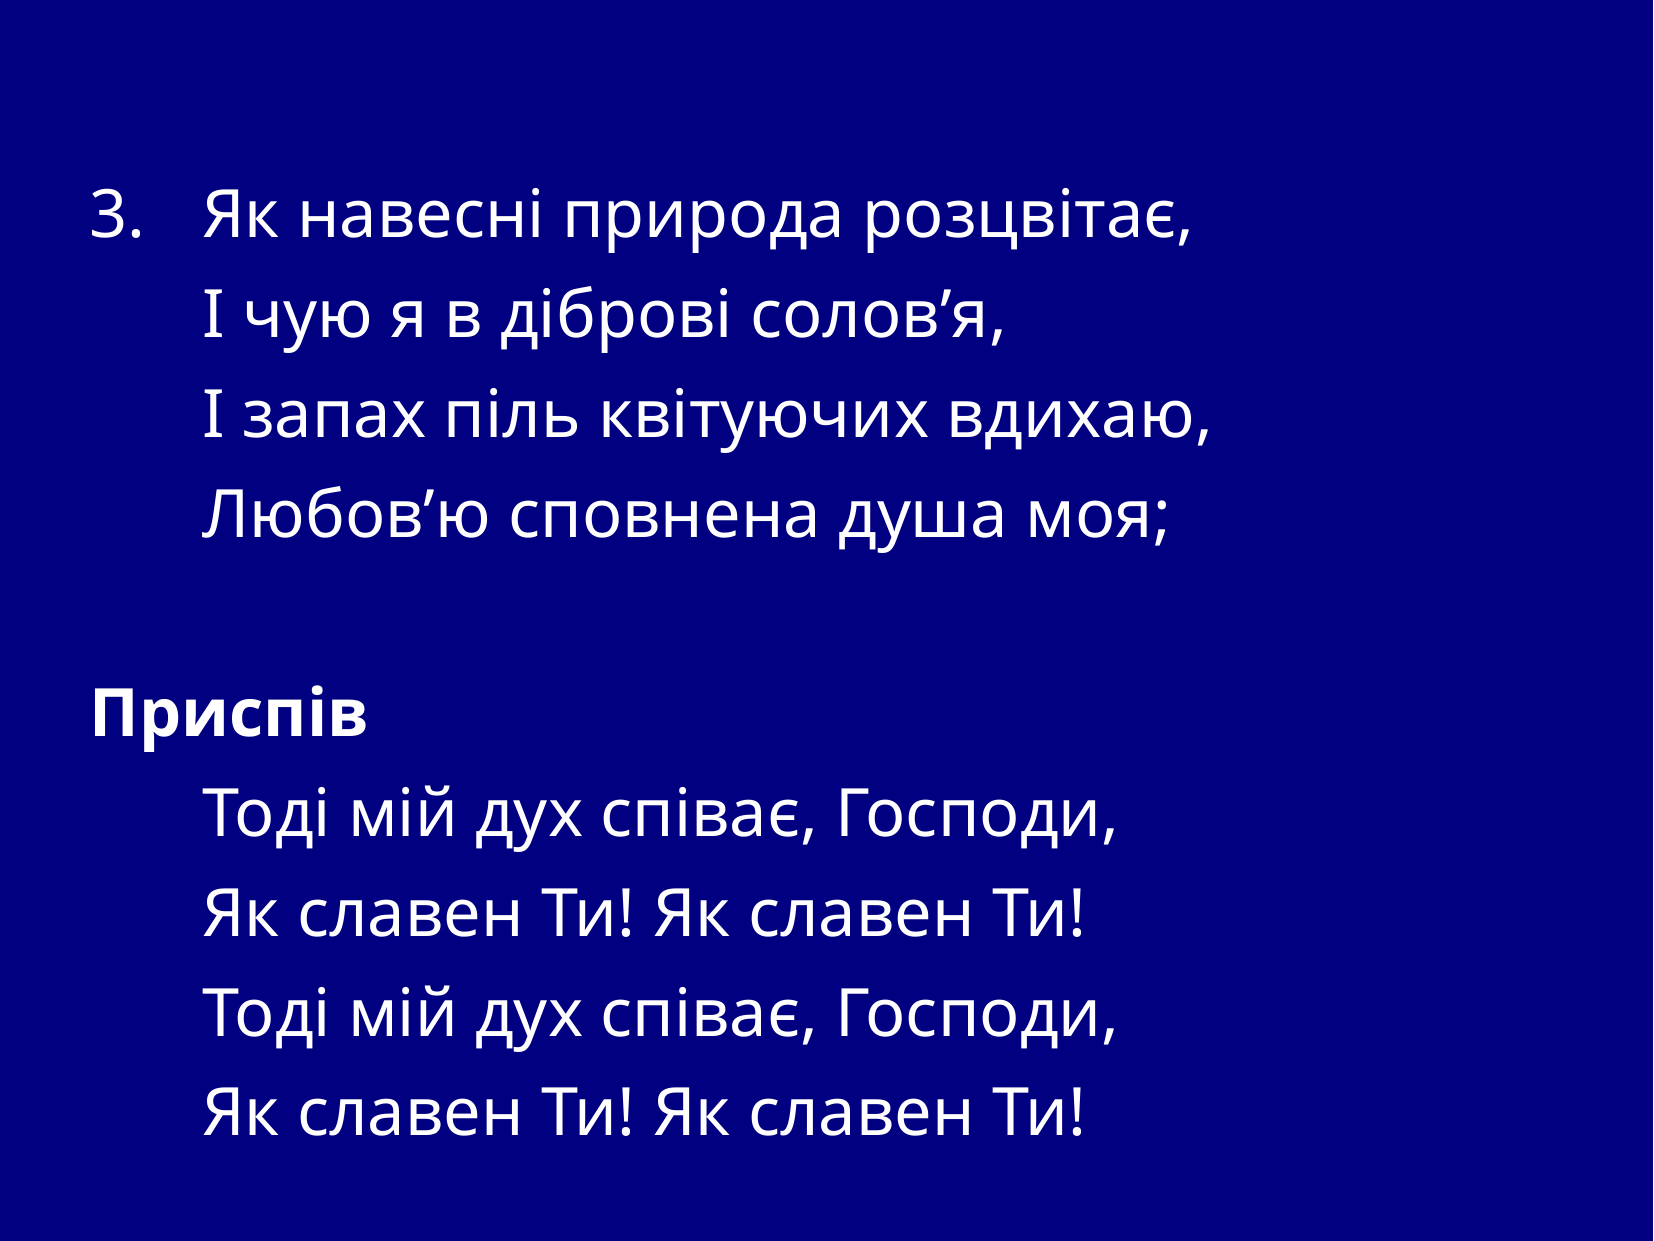

3.	Як навесні природа розцвітає,
	І чую я в діброві солов’я,
	І запах піль квітуючих вдихаю,
	Любов’ю сповнена душа моя;
Приспів
	Тоді мій дух співає, Господи,
	Як славен Ти! Як славен Ти!
	Тоді мій дух співає, Господи,
	Як славен Ти! Як славен Ти!